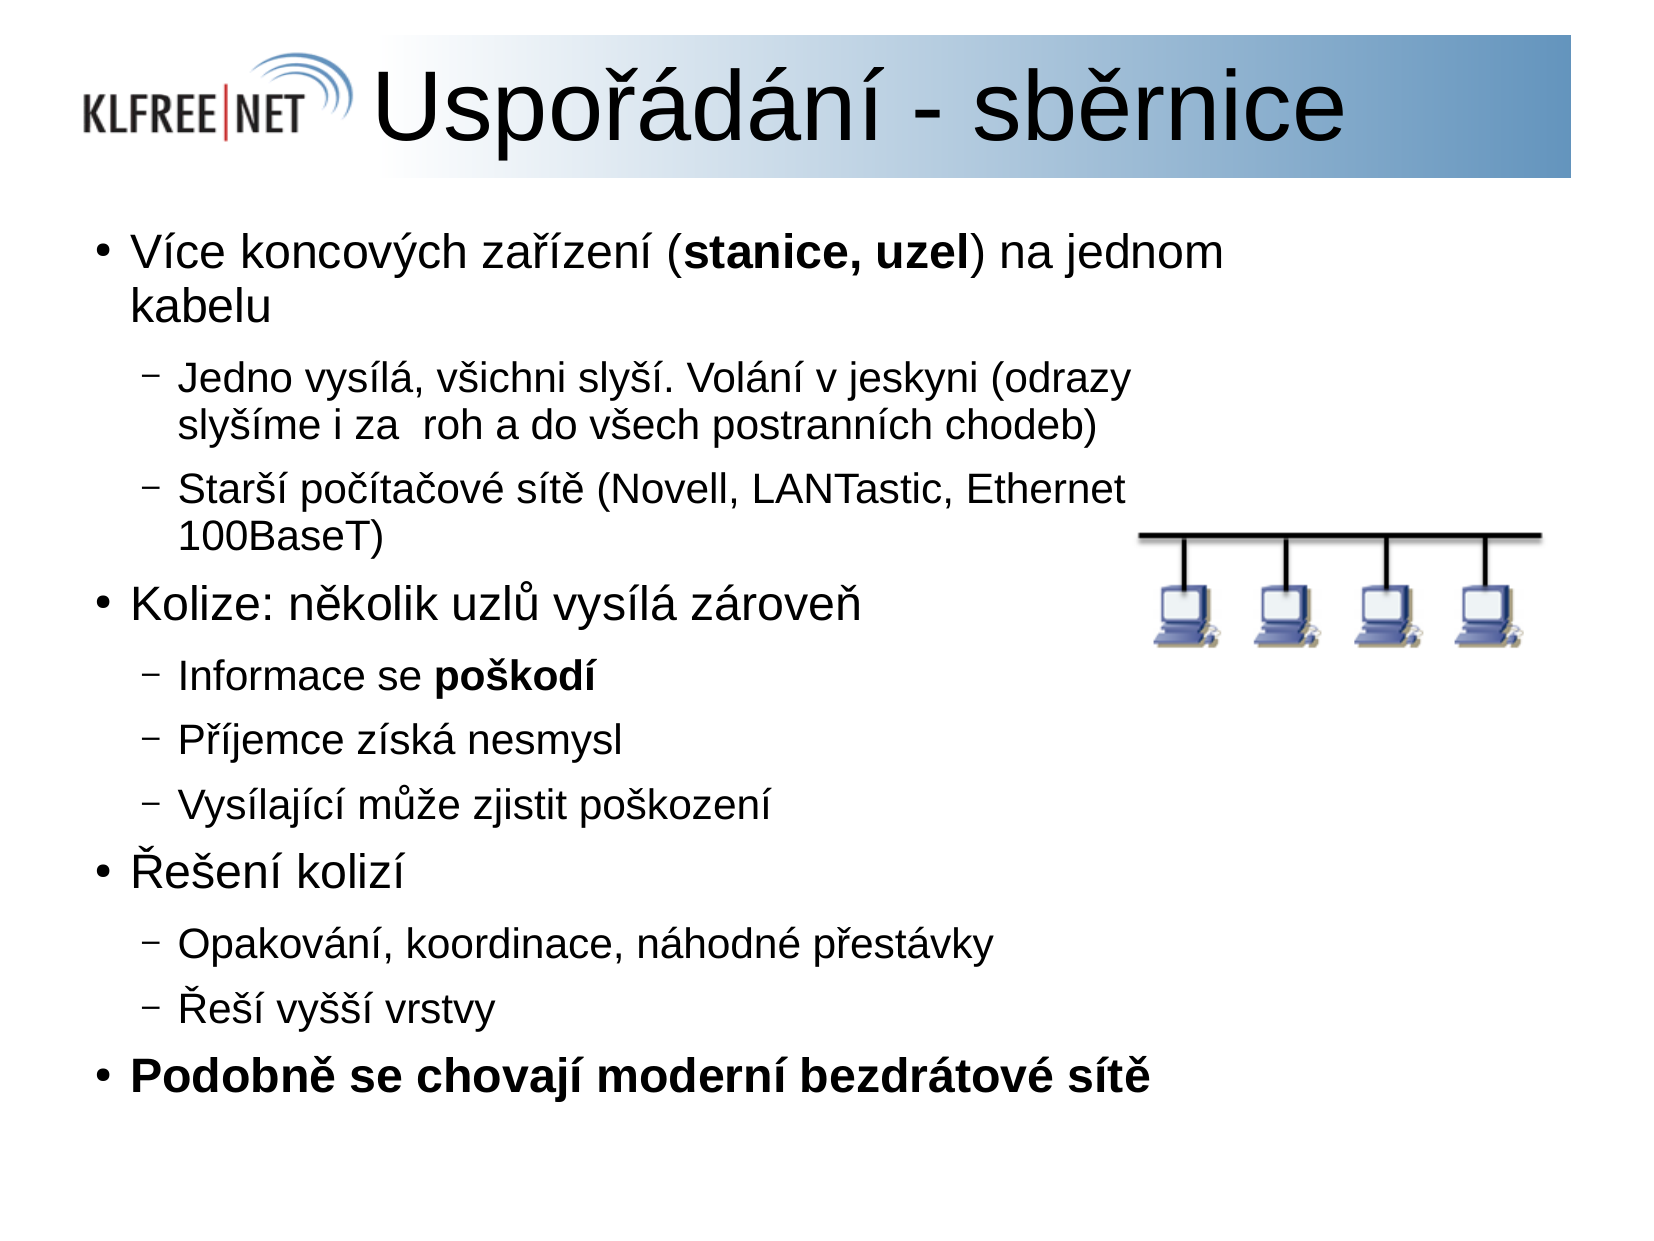

# Uspořádání - sběrnice
Více koncových zařízení (stanice, uzel) na jednom kabelu
Jedno vysílá, všichni slyší. Volání v jeskyni (odrazy slyšíme i za roh a do všech postranních chodeb)
Starší počítačové sítě (Novell, LANTastic, Ethernet 100BaseT)
Kolize: několik uzlů vysílá zároveň
Informace se poškodí
Příjemce získá nesmysl
Vysílající může zjistit poškození
Řešení kolizí
Opakování, koordinace, náhodné přestávky
Řeší vyšší vrstvy
Podobně se chovají moderní bezdrátové sítě